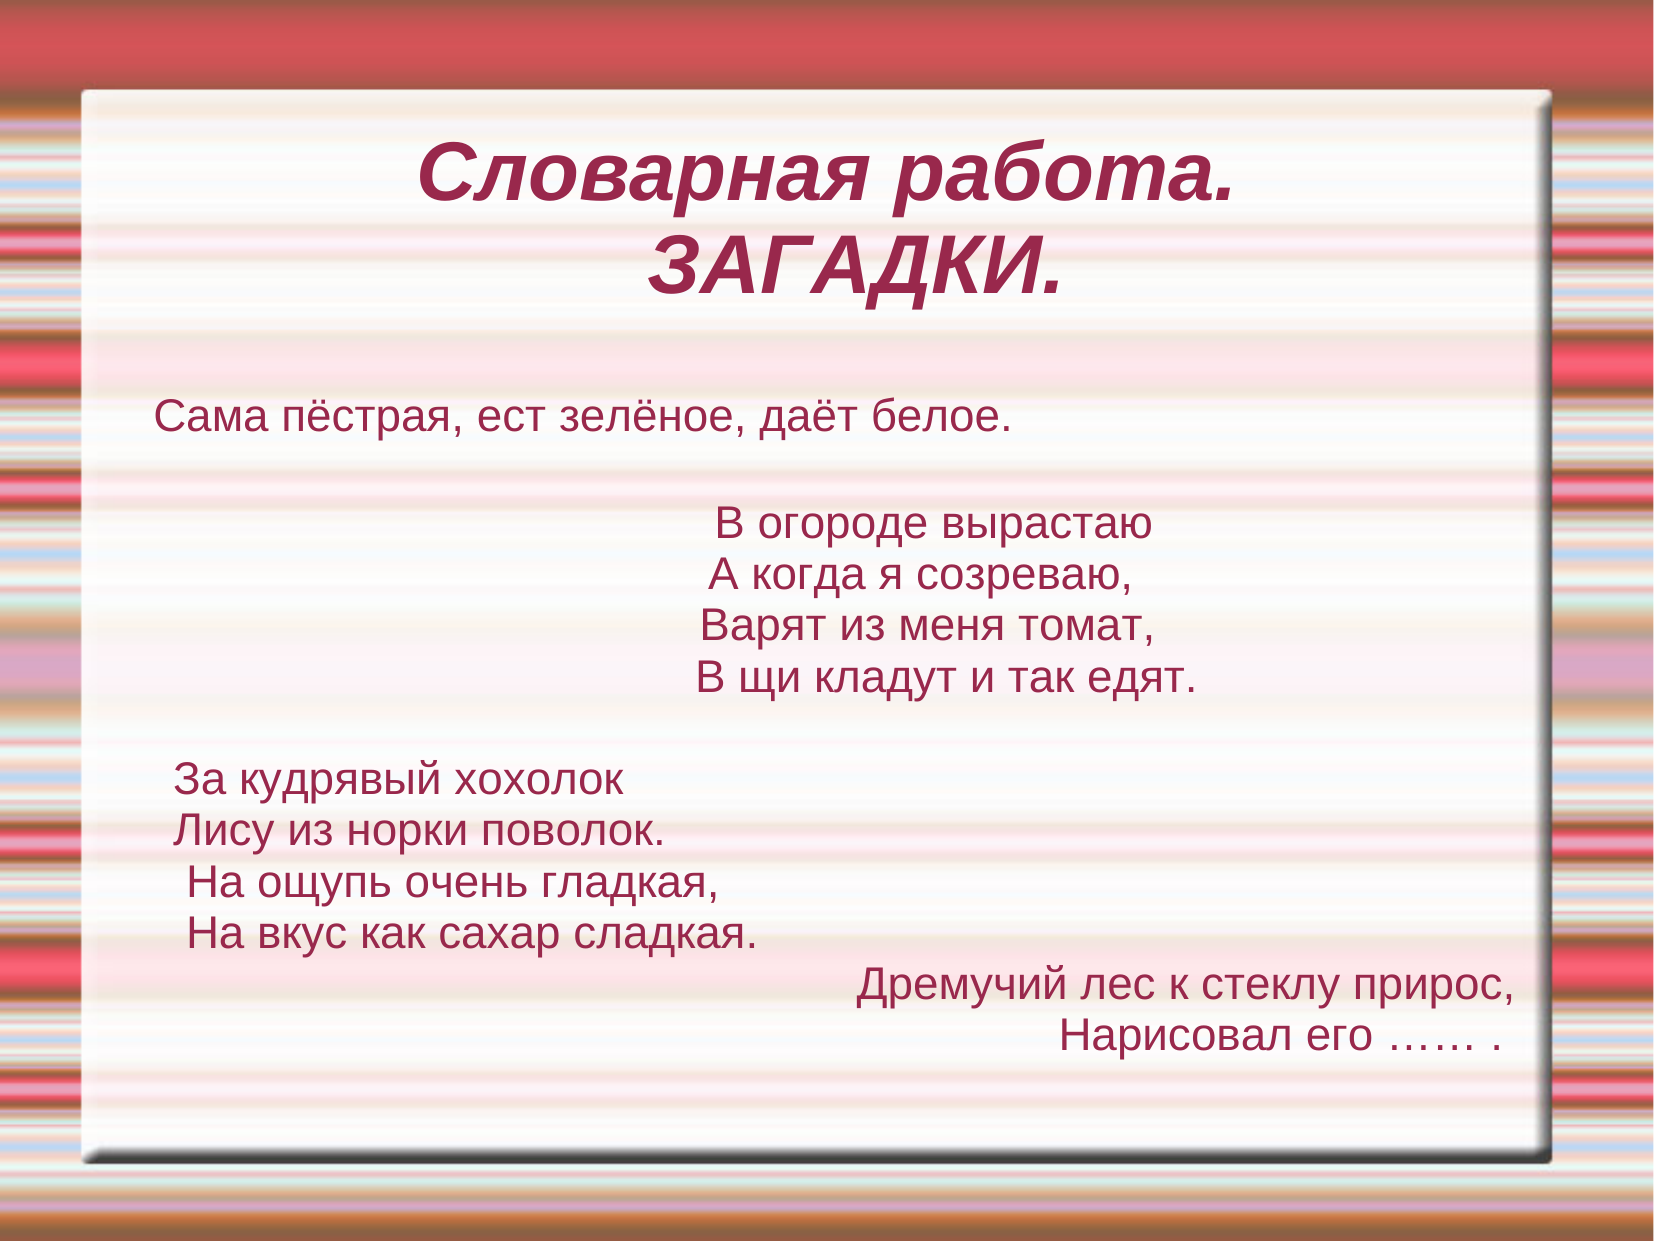

# Словарная работа. ЗАГАДКИ.
 Сама пёстрая, ест зелёное, даёт белое.
 В огороде вырастаю А когда я созреваю,
 Варят из меня томат,
 В щи кладут и так едят.
 За кудрявый хохолок
 Лису из норки поволок.
 На ощупь очень гладкая,
 На вкус как сахар сладкая.
 Дремучий лес к стеклу прирос,
 Нарисовал его …… .